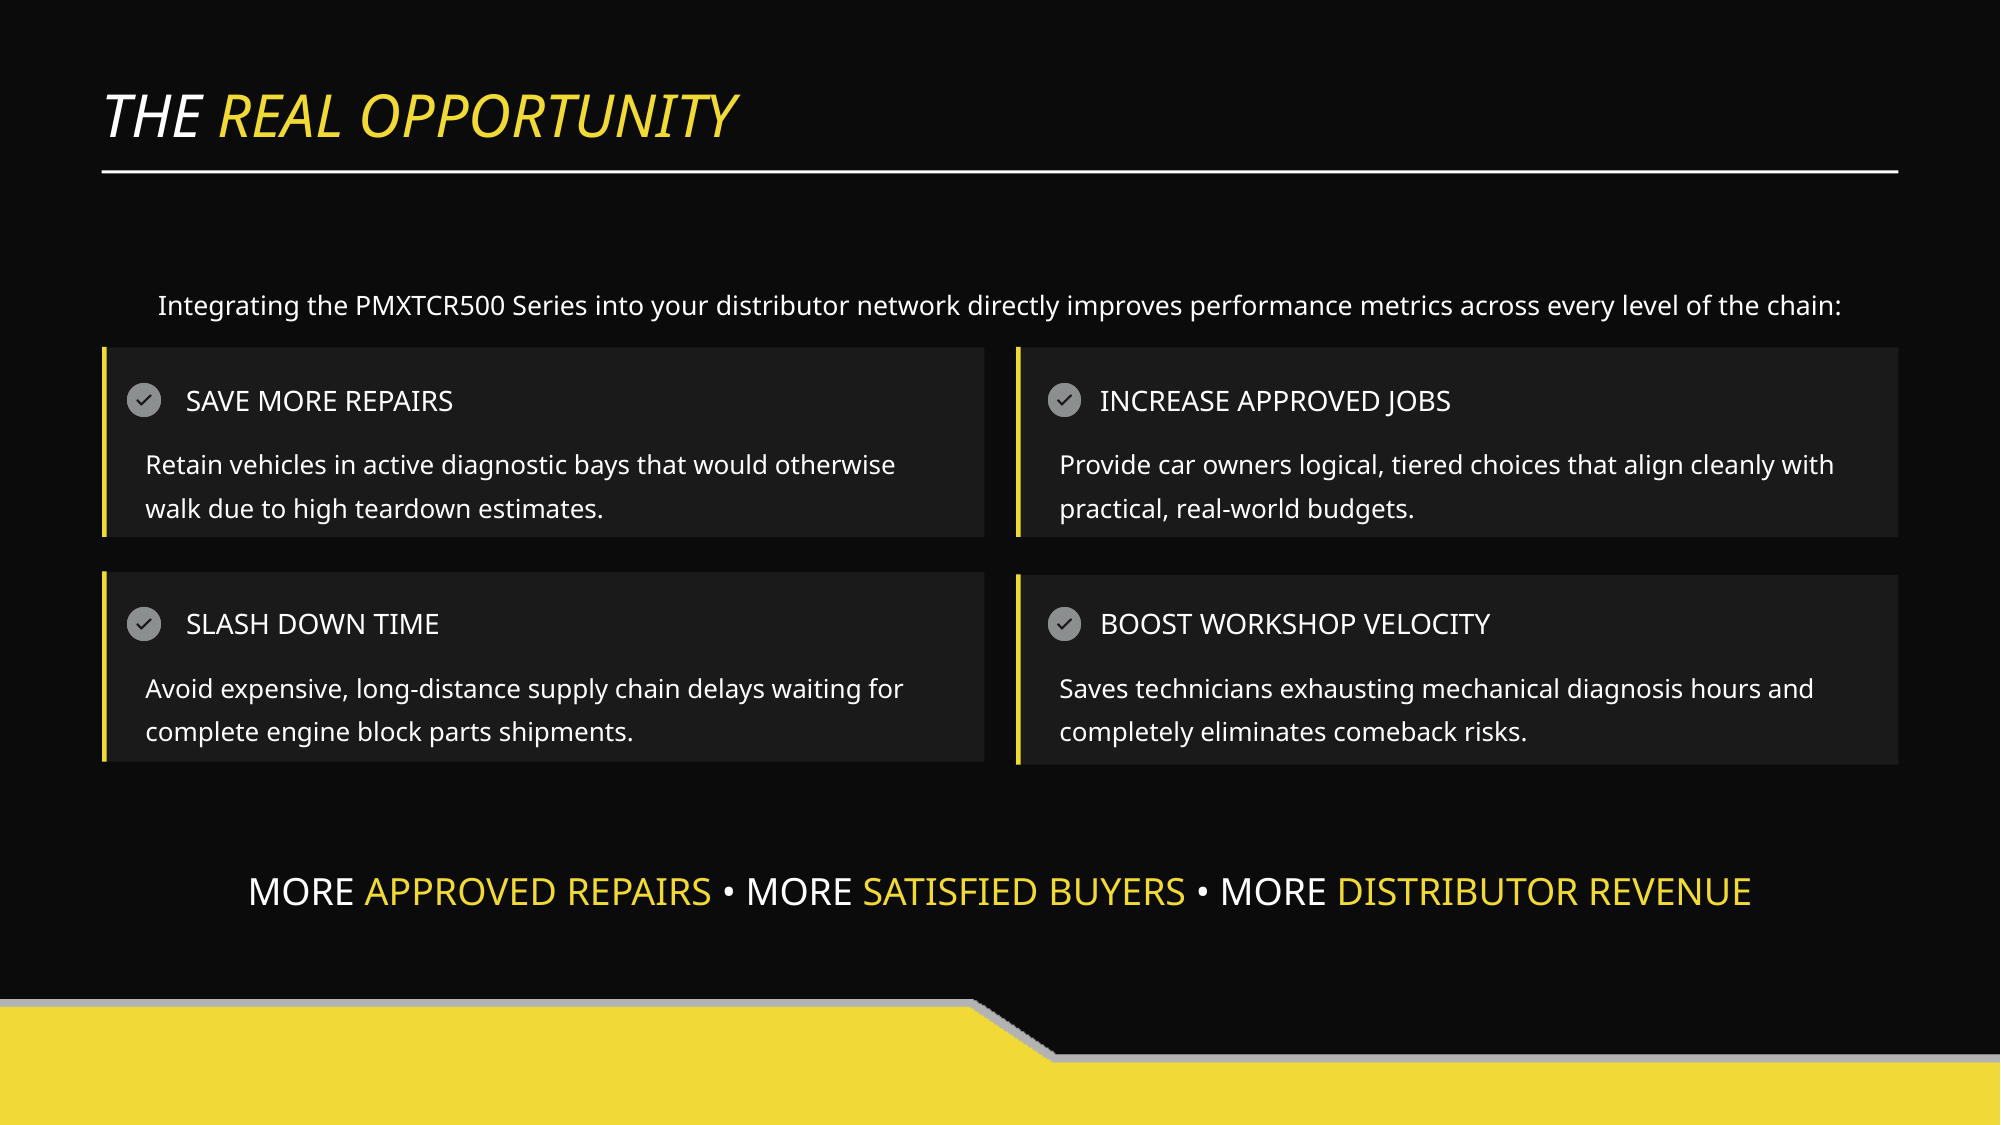

THE REAL OPPORTUNITY
Integrating the PMXTCR500 Series into your distributor network directly improves performance metrics across every level of the chain:
SAVE MORE REPAIRS
INCREASE APPROVED JOBS
Retain vehicles in active diagnostic bays that would otherwise walk due to high teardown estimates.
Provide car owners logical, tiered choices that align cleanly with practical, real-world budgets.
SLASH DOWN TIME
BOOST WORKSHOP VELOCITY
Avoid expensive, long-distance supply chain delays waiting for complete engine block parts shipments.
Saves technicians exhausting mechanical diagnosis hours and completely eliminates comeback risks.
MORE APPROVED REPAIRS • MORE SATISFIED BUYERS • MORE DISTRIBUTOR REVENUE